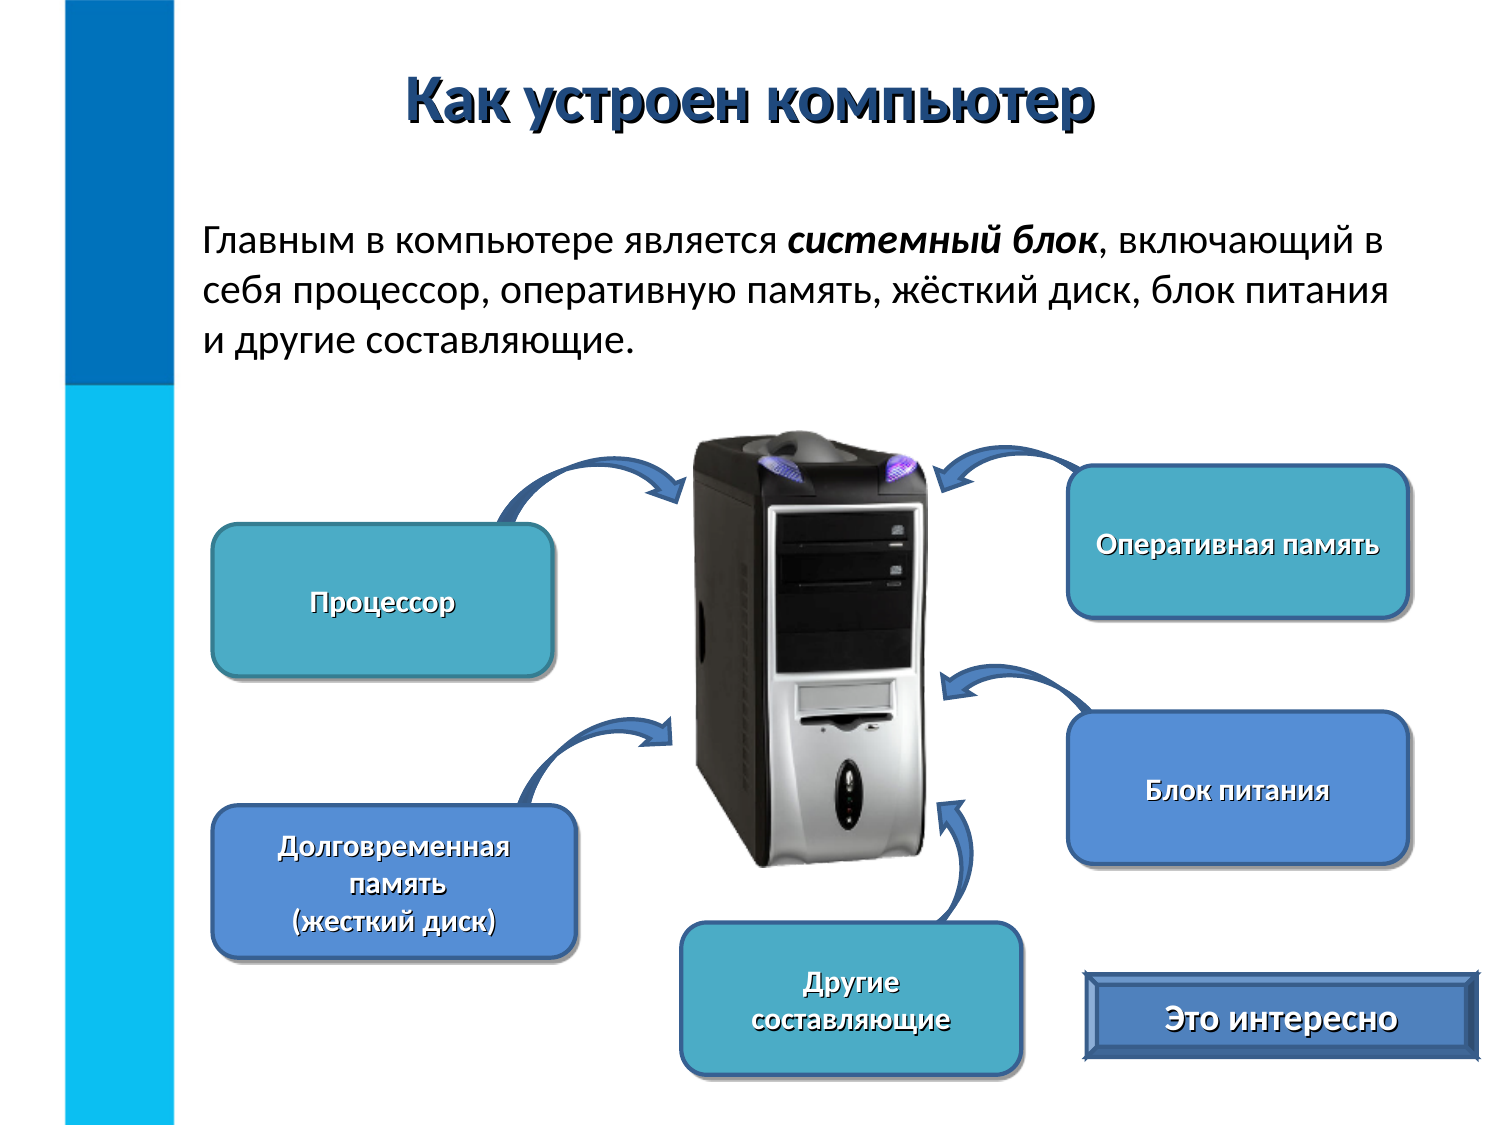

Как устроен компьютер
# Главным в компьютере является системный блок, включающий в себя процессор, оперативную память, жёсткий диск, блок питания и другие составляющие.
Оперативная память
Процессор
Блок питания
Долговременная
 память
(жесткий диск)
Другие составляющие
Это интересно